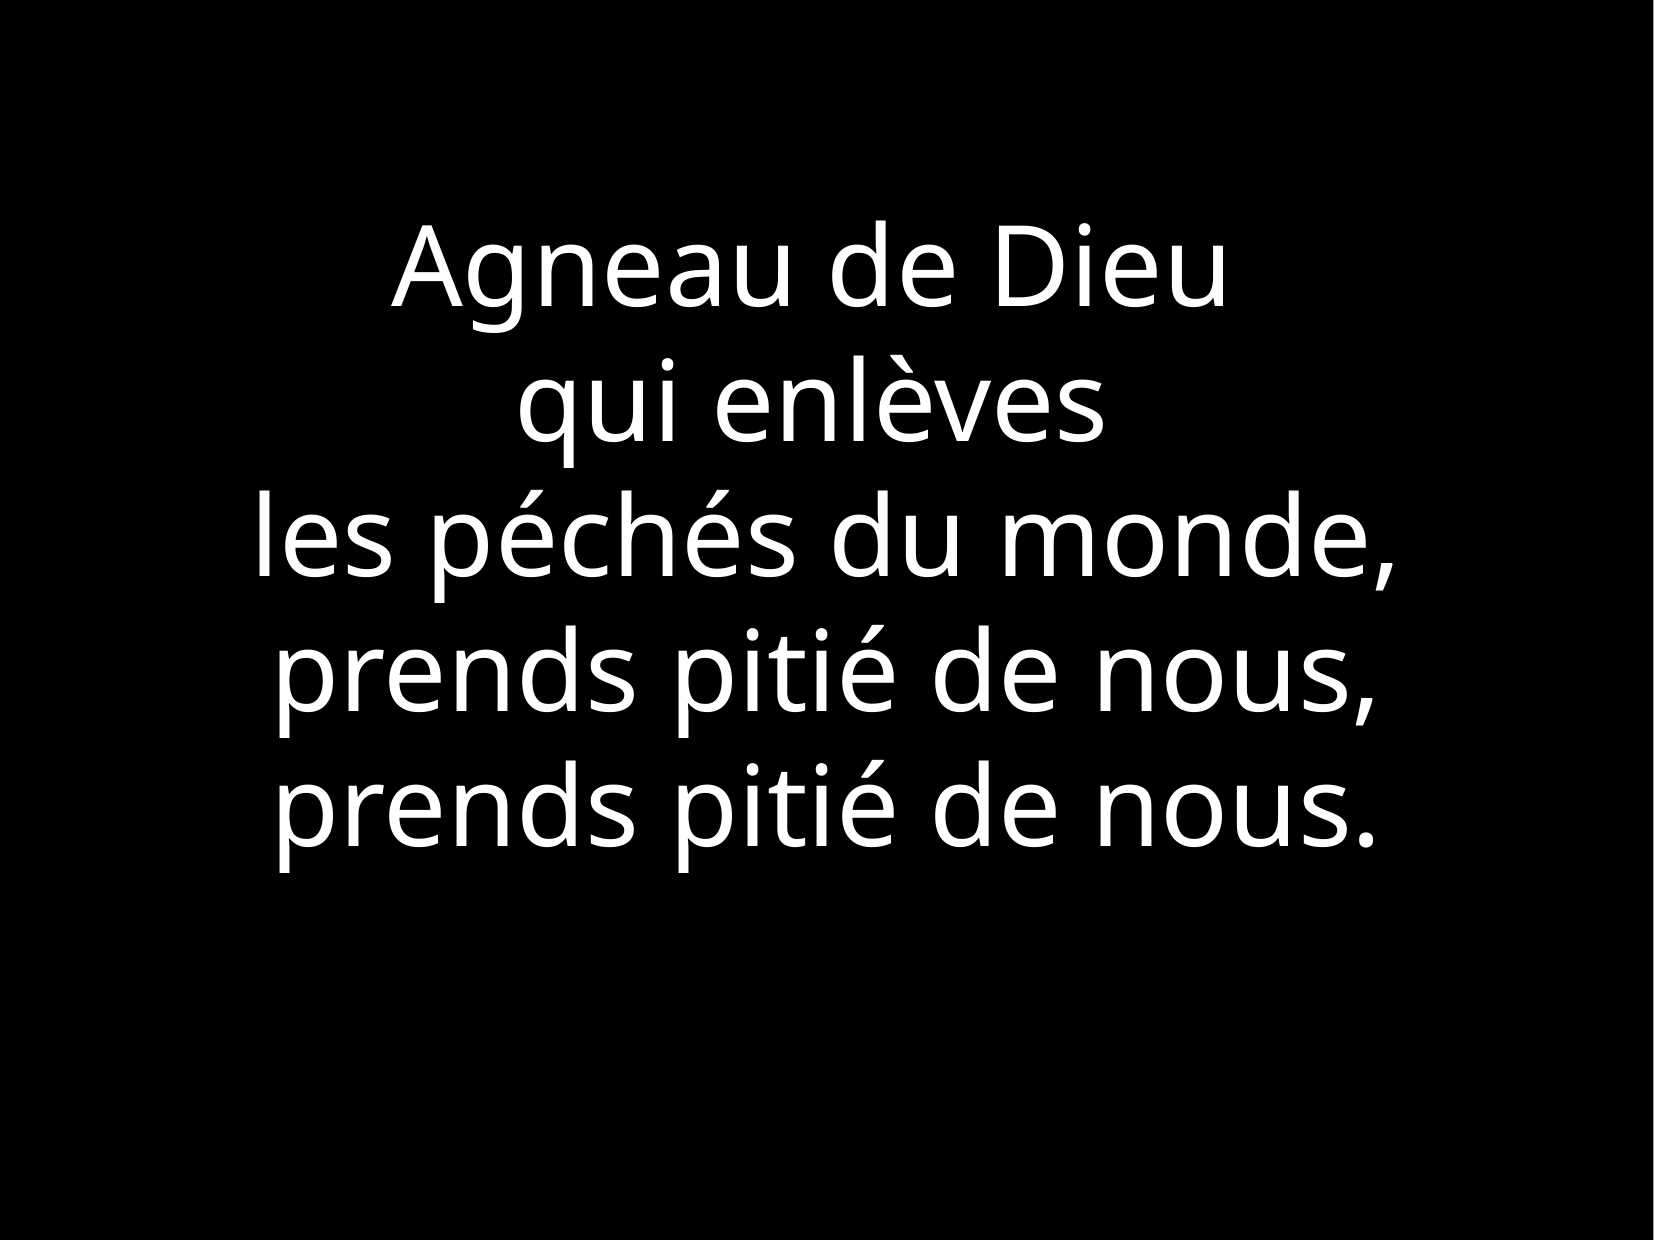

Agneau de Dieu
qui enlèves
les péchés du monde,
 prends pitié de nous,
prends pitié de nous.